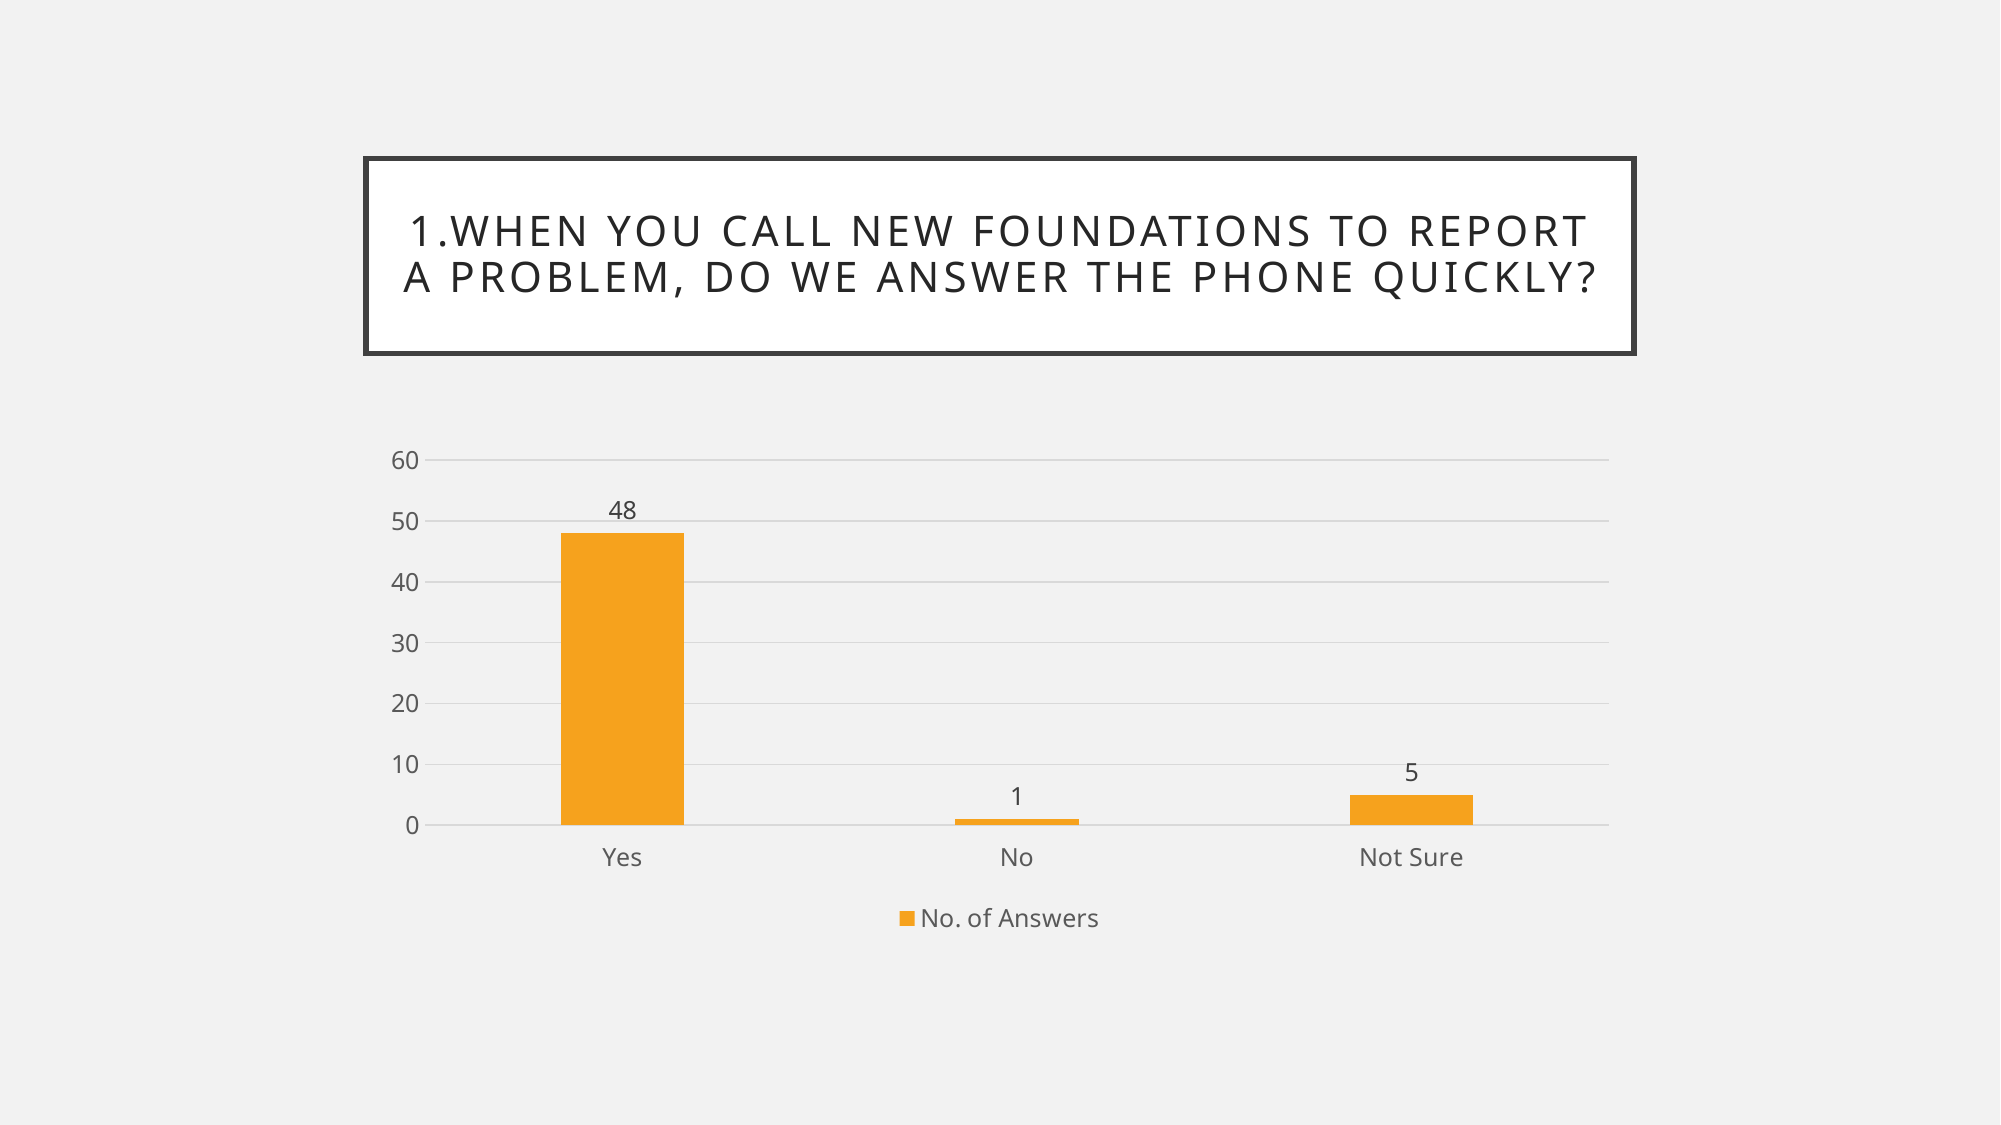

# 1.When you call new foundations to report a problem, do we answer the phone quickly?
### Chart
| Category | No. of Answers |
|---|---|
| Yes | 48.0 |
| No | 1.0 |
| Not Sure | 5.0 |